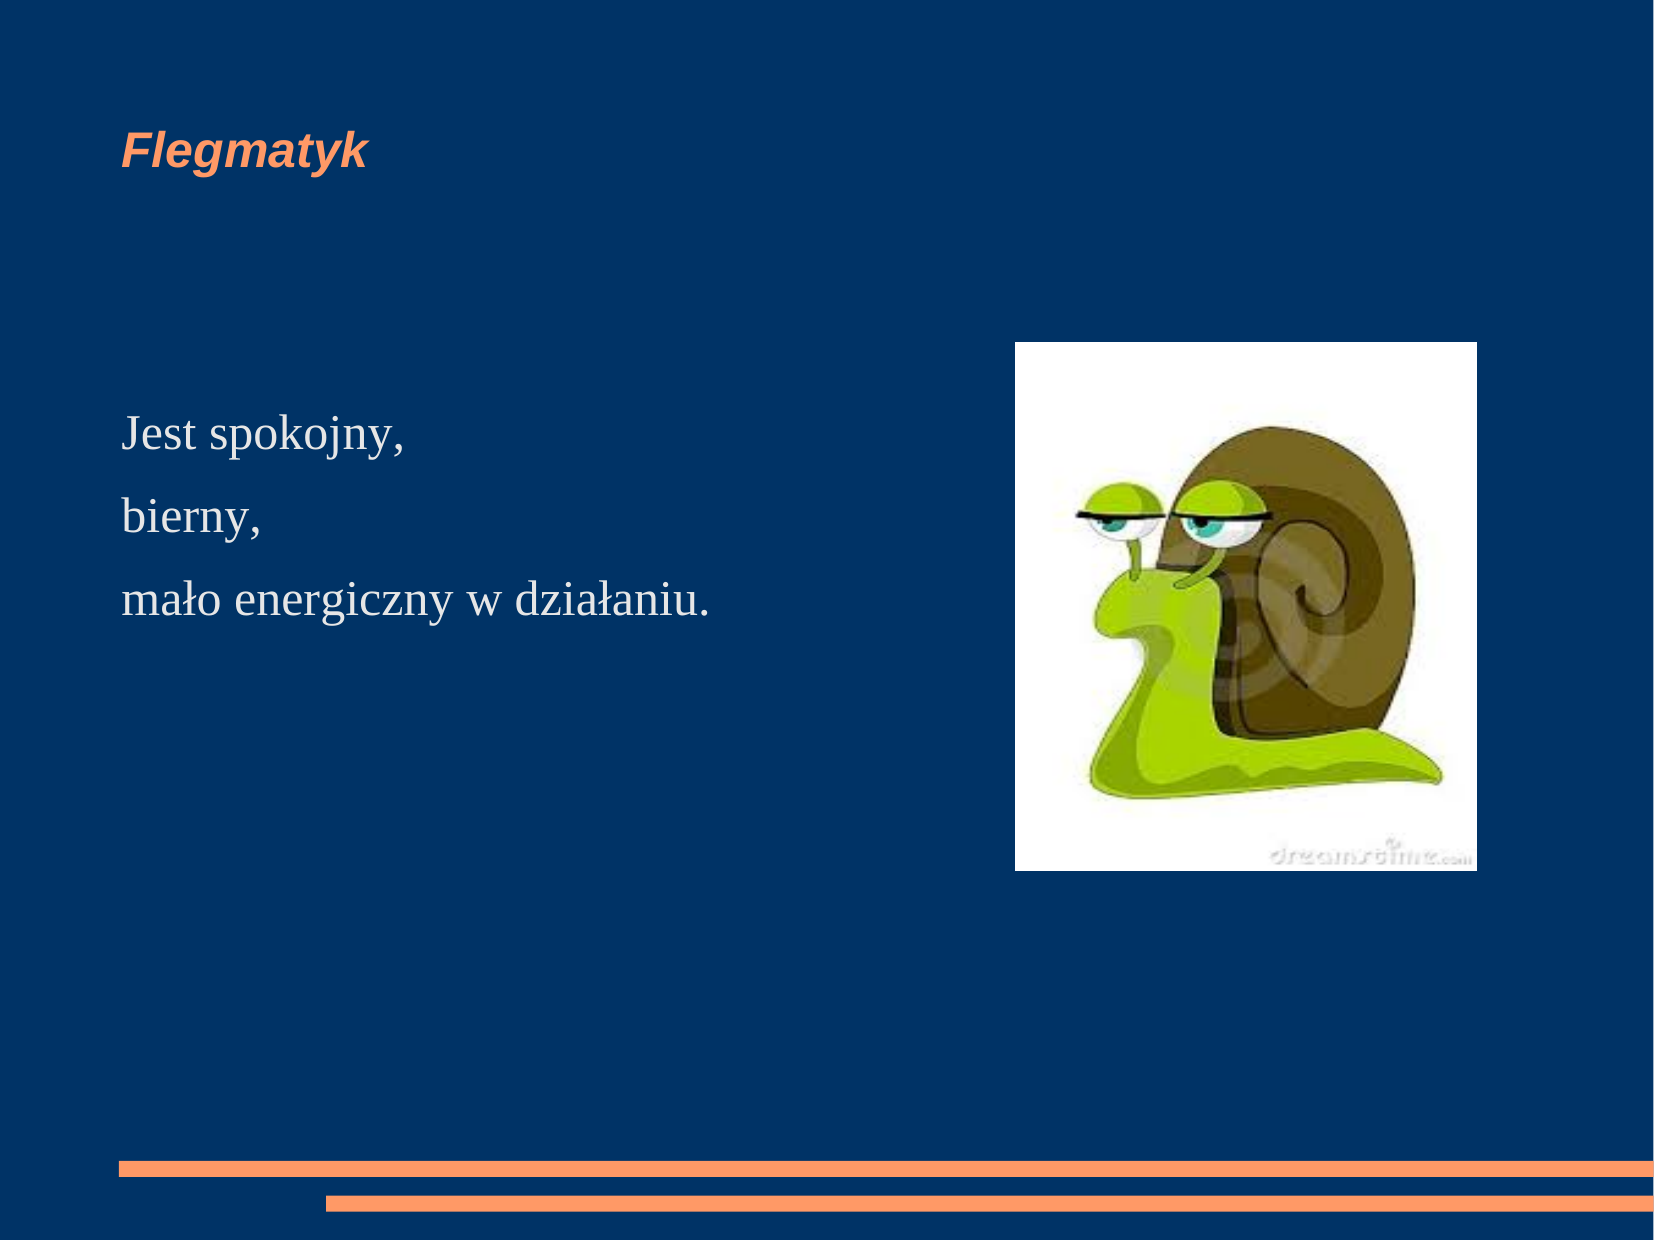

# Flegmatyk
Jest spokojny,
bierny,
mało energiczny w działaniu.